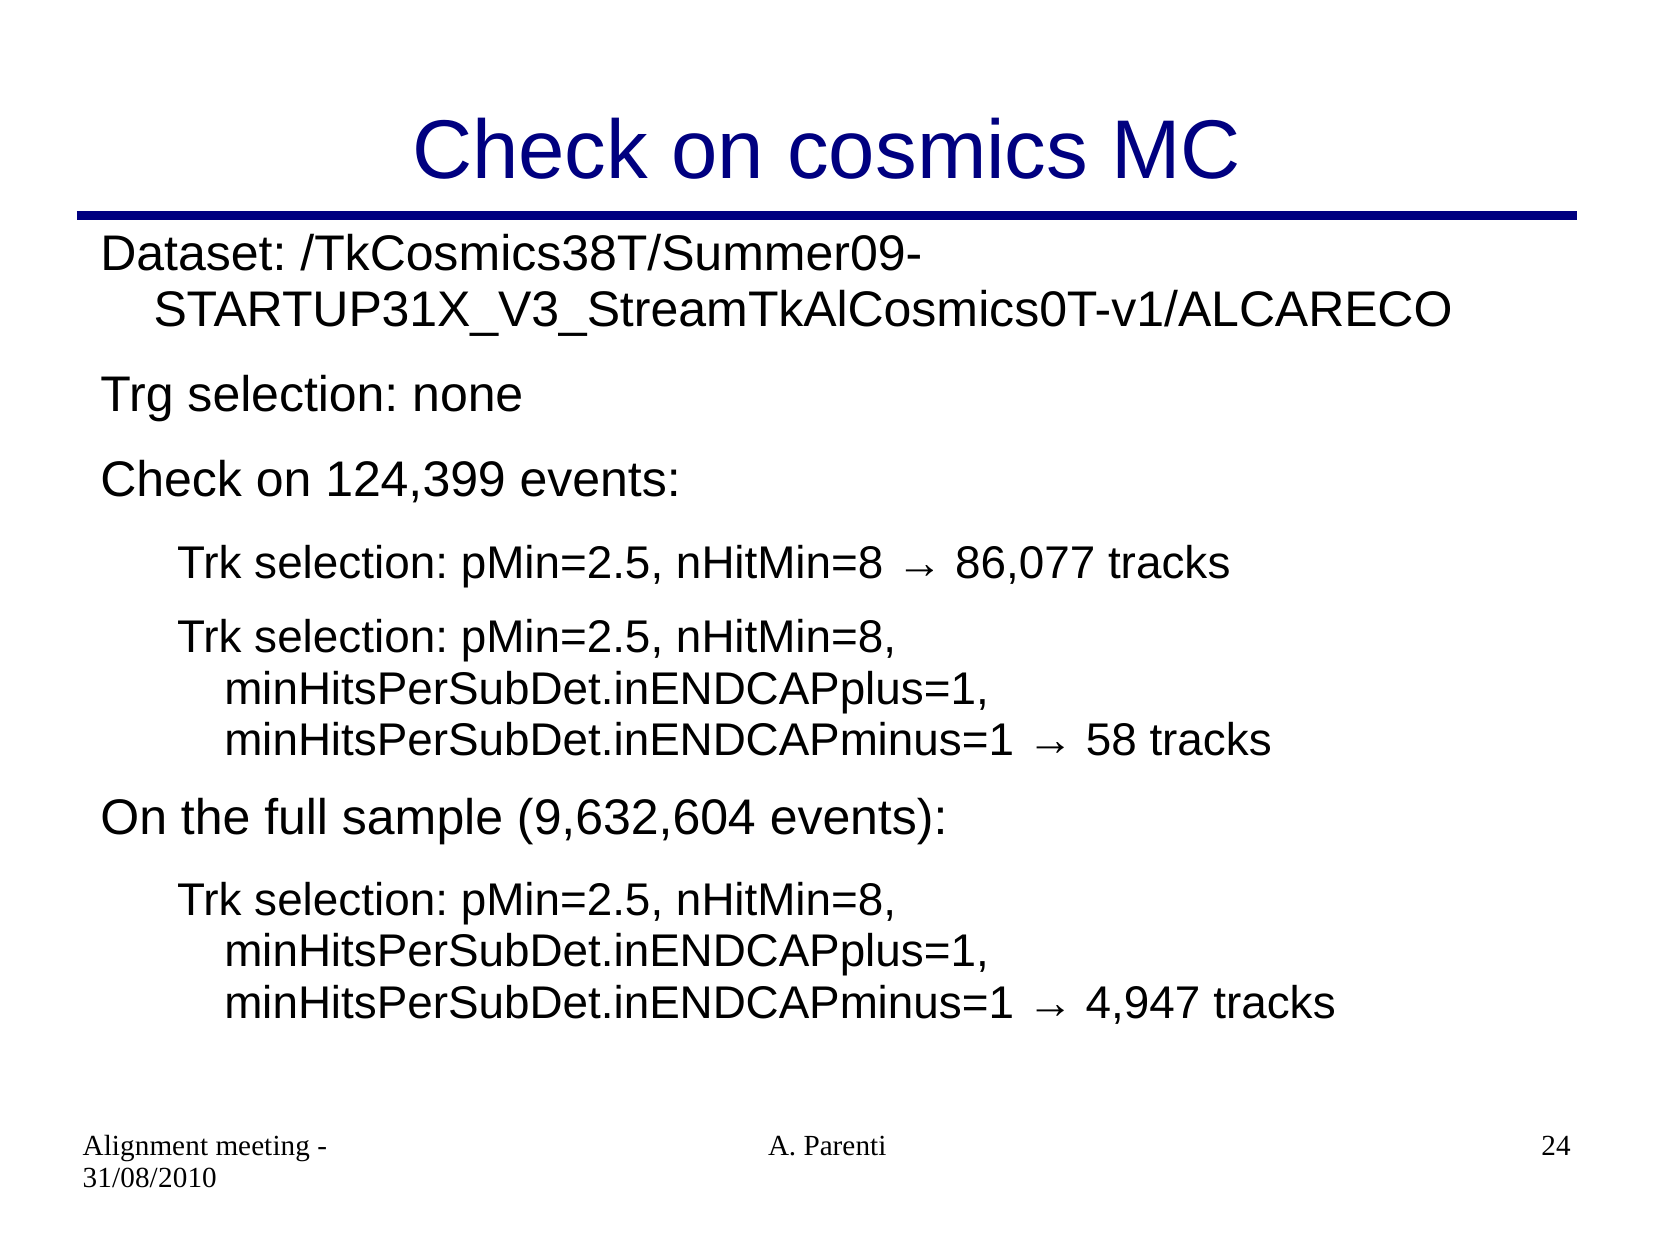

# Check on cosmics MC
Dataset: /TkCosmics38T/Summer09-STARTUP31X_V3_StreamTkAlCosmics0T-v1/ALCARECO
Trg selection: none
Check on 124,399 events:
Trk selection: pMin=2.5, nHitMin=8 → 86,077 tracks
Trk selection: pMin=2.5, nHitMin=8, minHitsPerSubDet.inENDCAPplus=1, minHitsPerSubDet.inENDCAPminus=1 → 58 tracks
On the full sample (9,632,604 events):
Trk selection: pMin=2.5, nHitMin=8, minHitsPerSubDet.inENDCAPplus=1, minHitsPerSubDet.inENDCAPminus=1 → 4,947 tracks
24